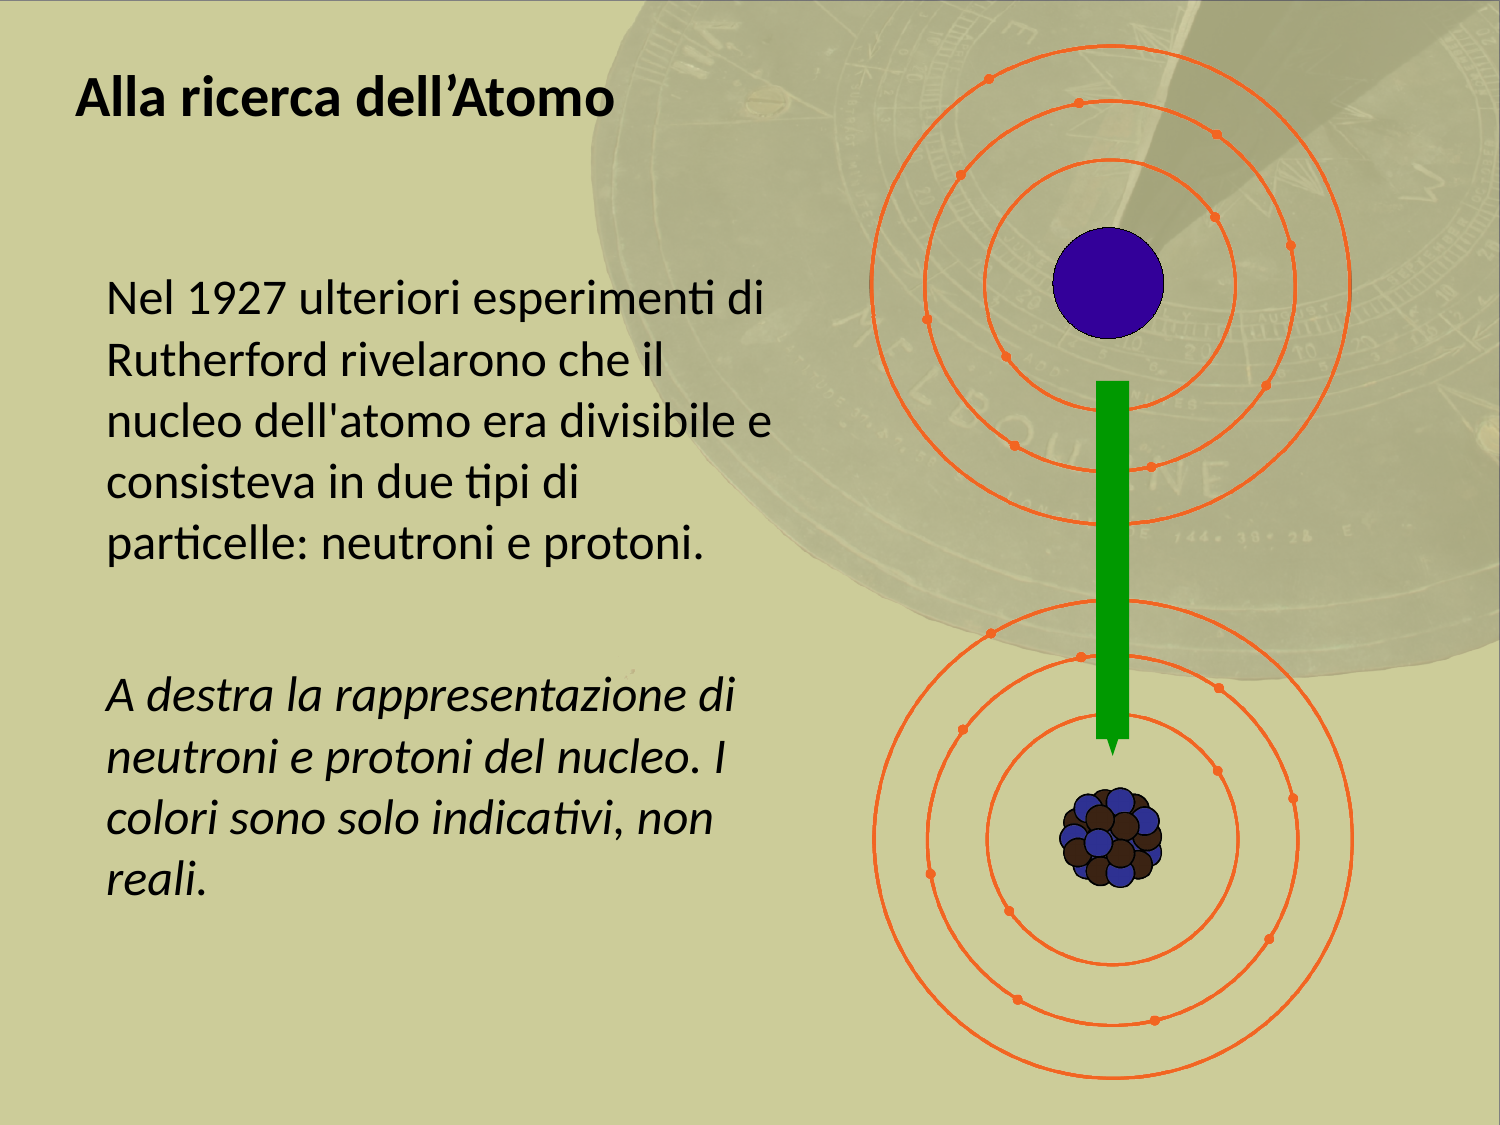

# Alla ricerca dell’Atomo
Nel 1927 ulteriori esperimenti di Rutherford rivelarono che il nucleo dell'atomo era divisibile e consisteva in due tipi di particelle: neutroni e protoni.
A destra la rappresentazione di neutroni e protoni del nucleo. I colori sono solo indicativi, non reali.